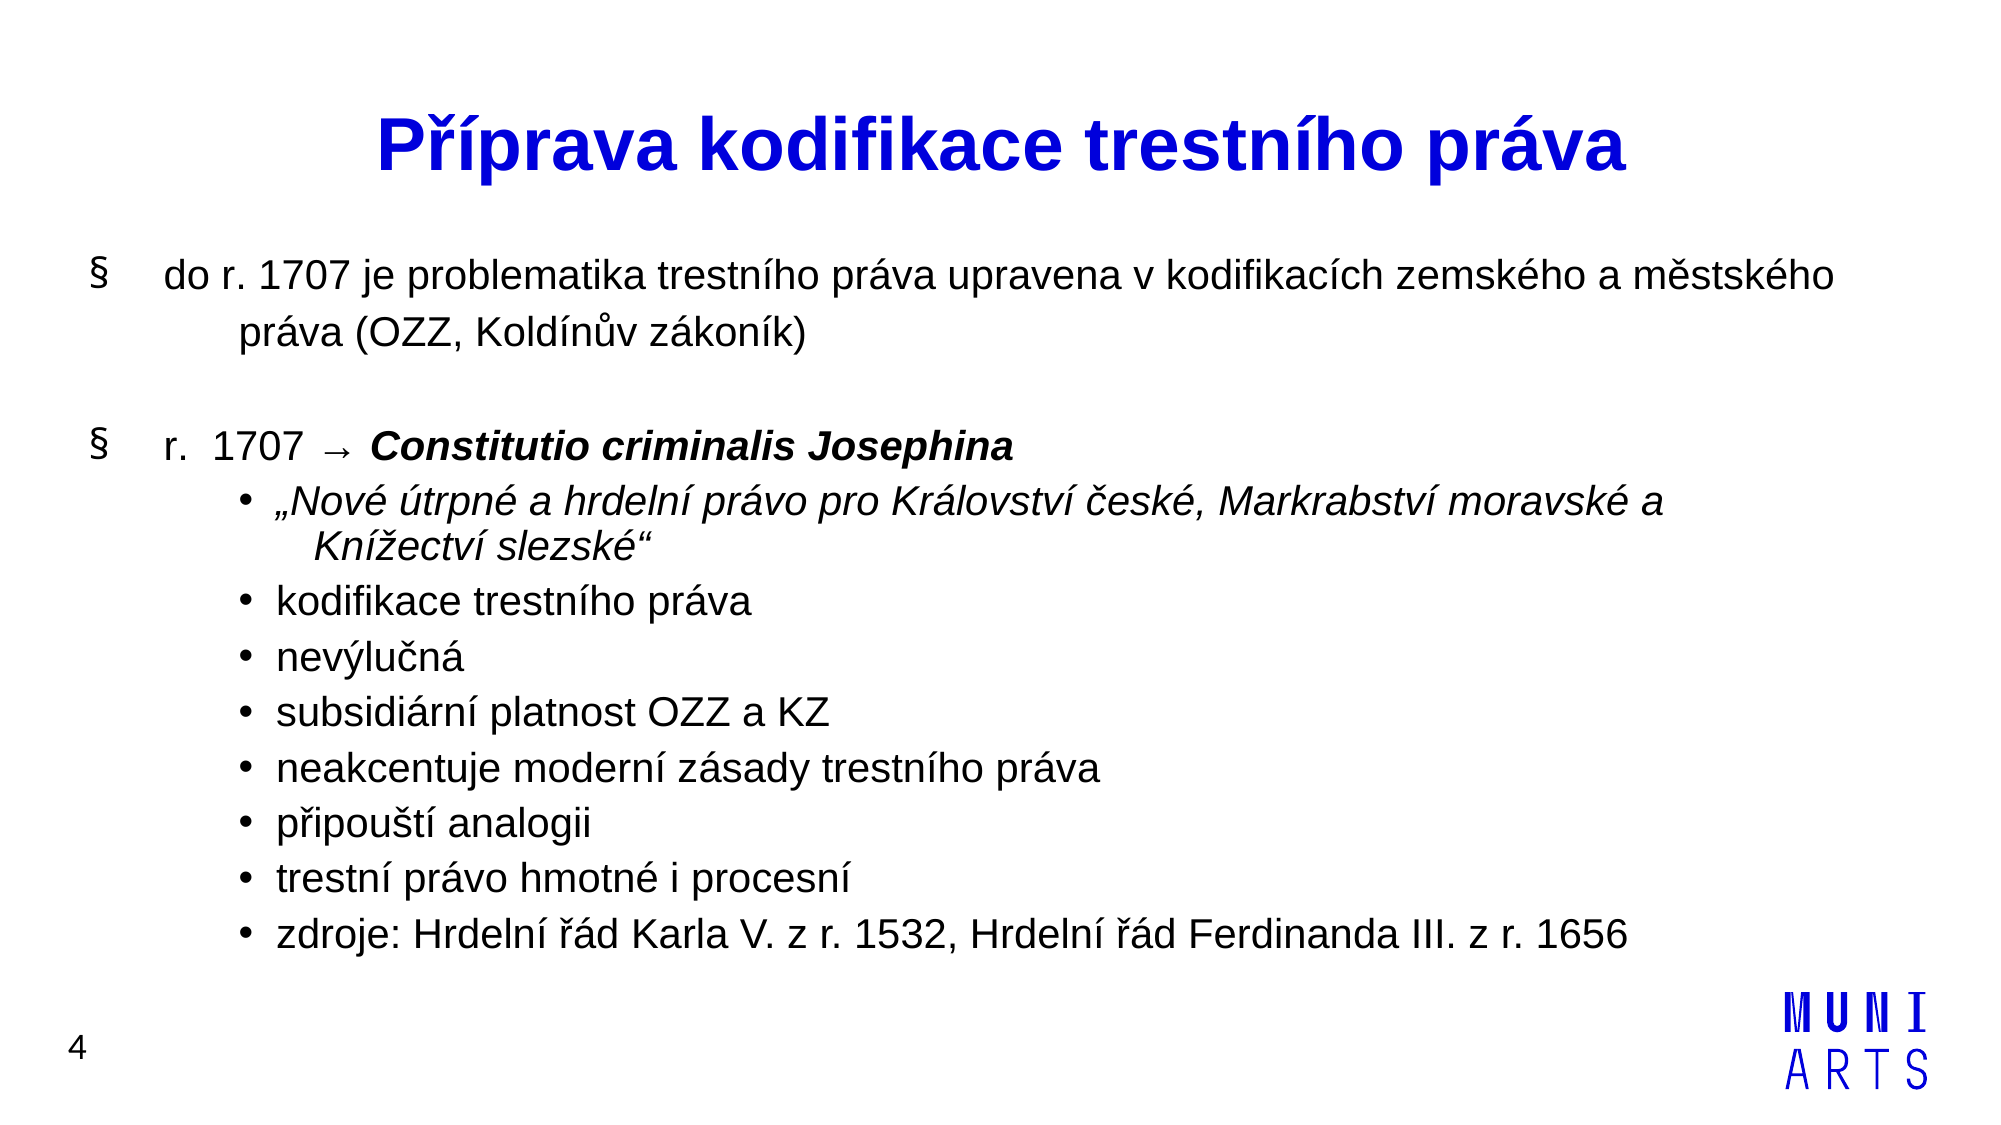

# Příprava kodifikace trestního práva
do r. 1707 je problematika trestního práva upravena v kodifikacích zemského a městského práva (OZZ, Koldínův zákoník)
r. 1707 → Constitutio criminalis Josephina
„Nové útrpné a hrdelní právo pro Království české, Markrabství moravské a Knížectví slezské“
kodifikace trestního práva
nevýlučná
subsidiární platnost OZZ a KZ
neakcentuje moderní zásady trestního práva
připouští analogii
trestní právo hmotné i procesní
zdroje: Hrdelní řád Karla V. z r. 1532, Hrdelní řád Ferdinanda III. z r. 1656